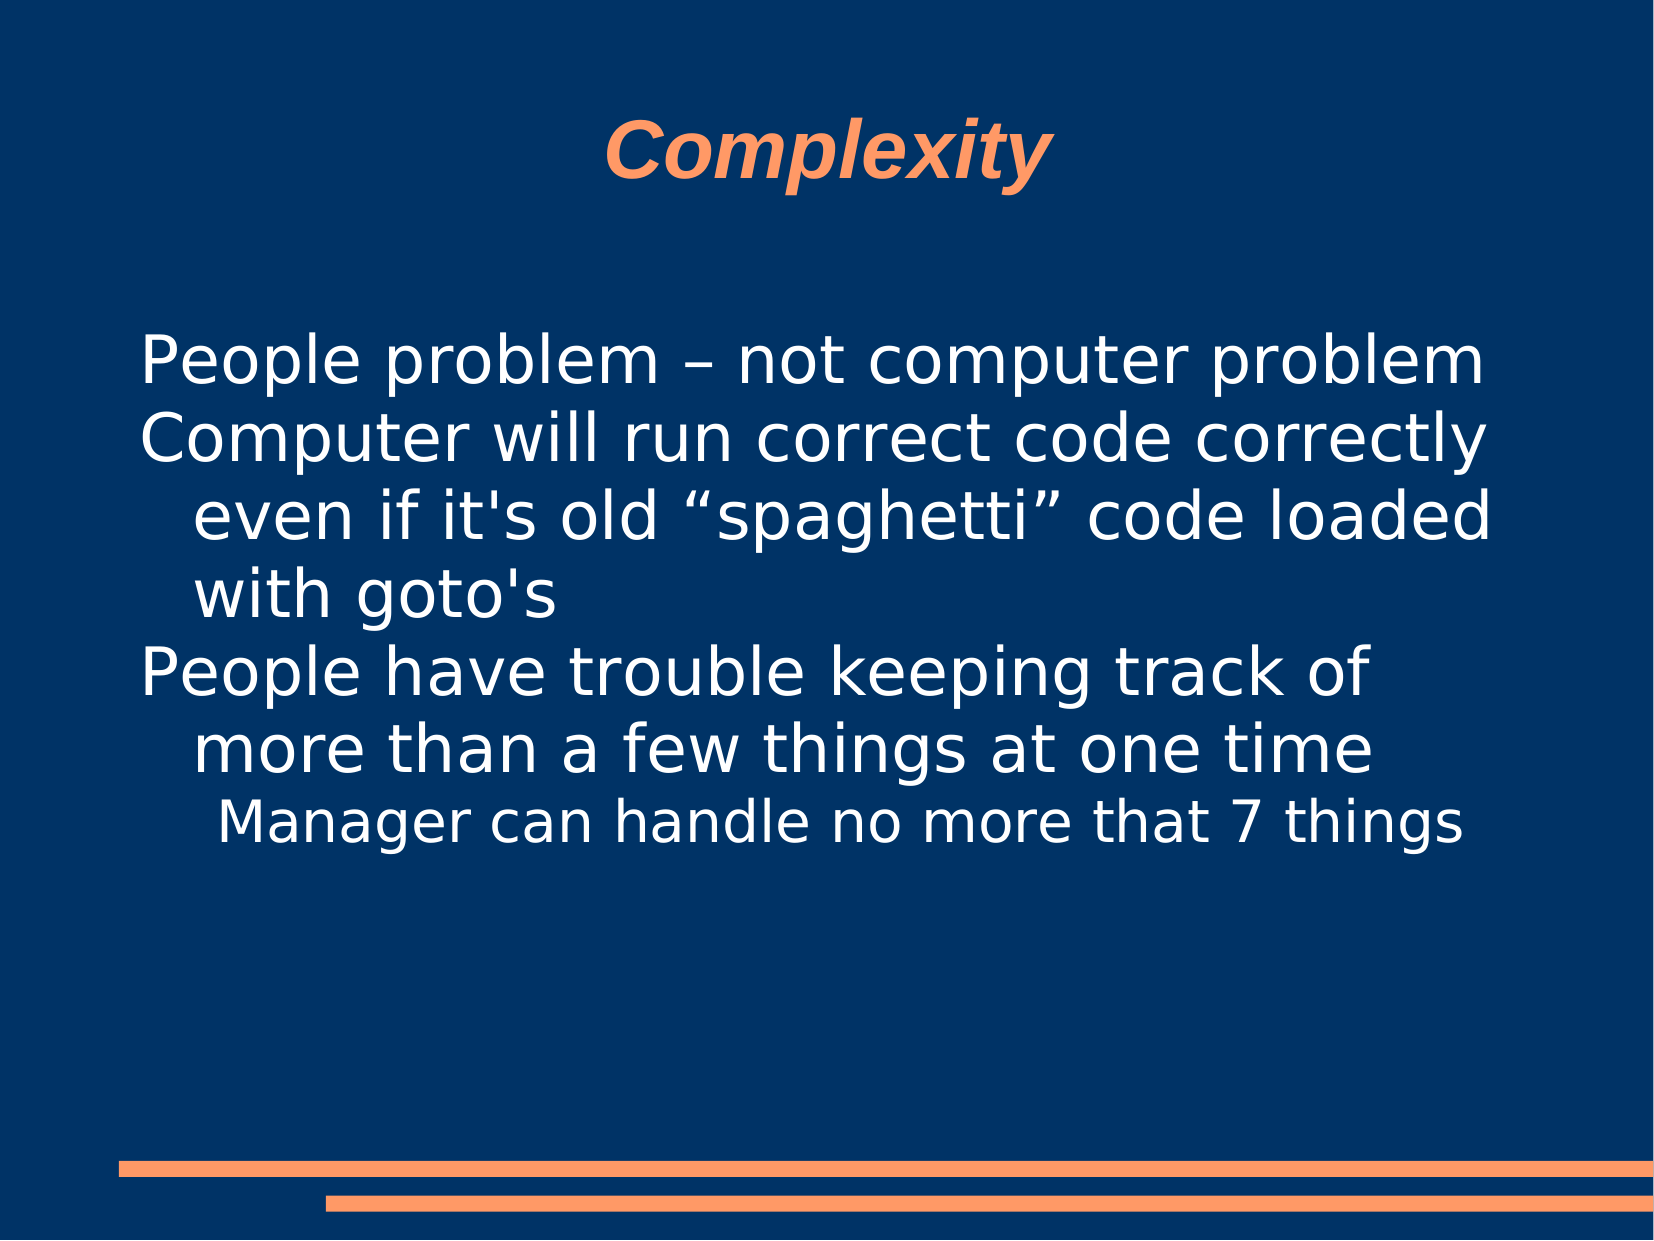

# Complexity
People problem – not computer problem
Computer will run correct code correctly even if it's old “spaghetti” code loaded with goto's
People have trouble keeping track of more than a few things at one time
Manager can handle no more that 7 things